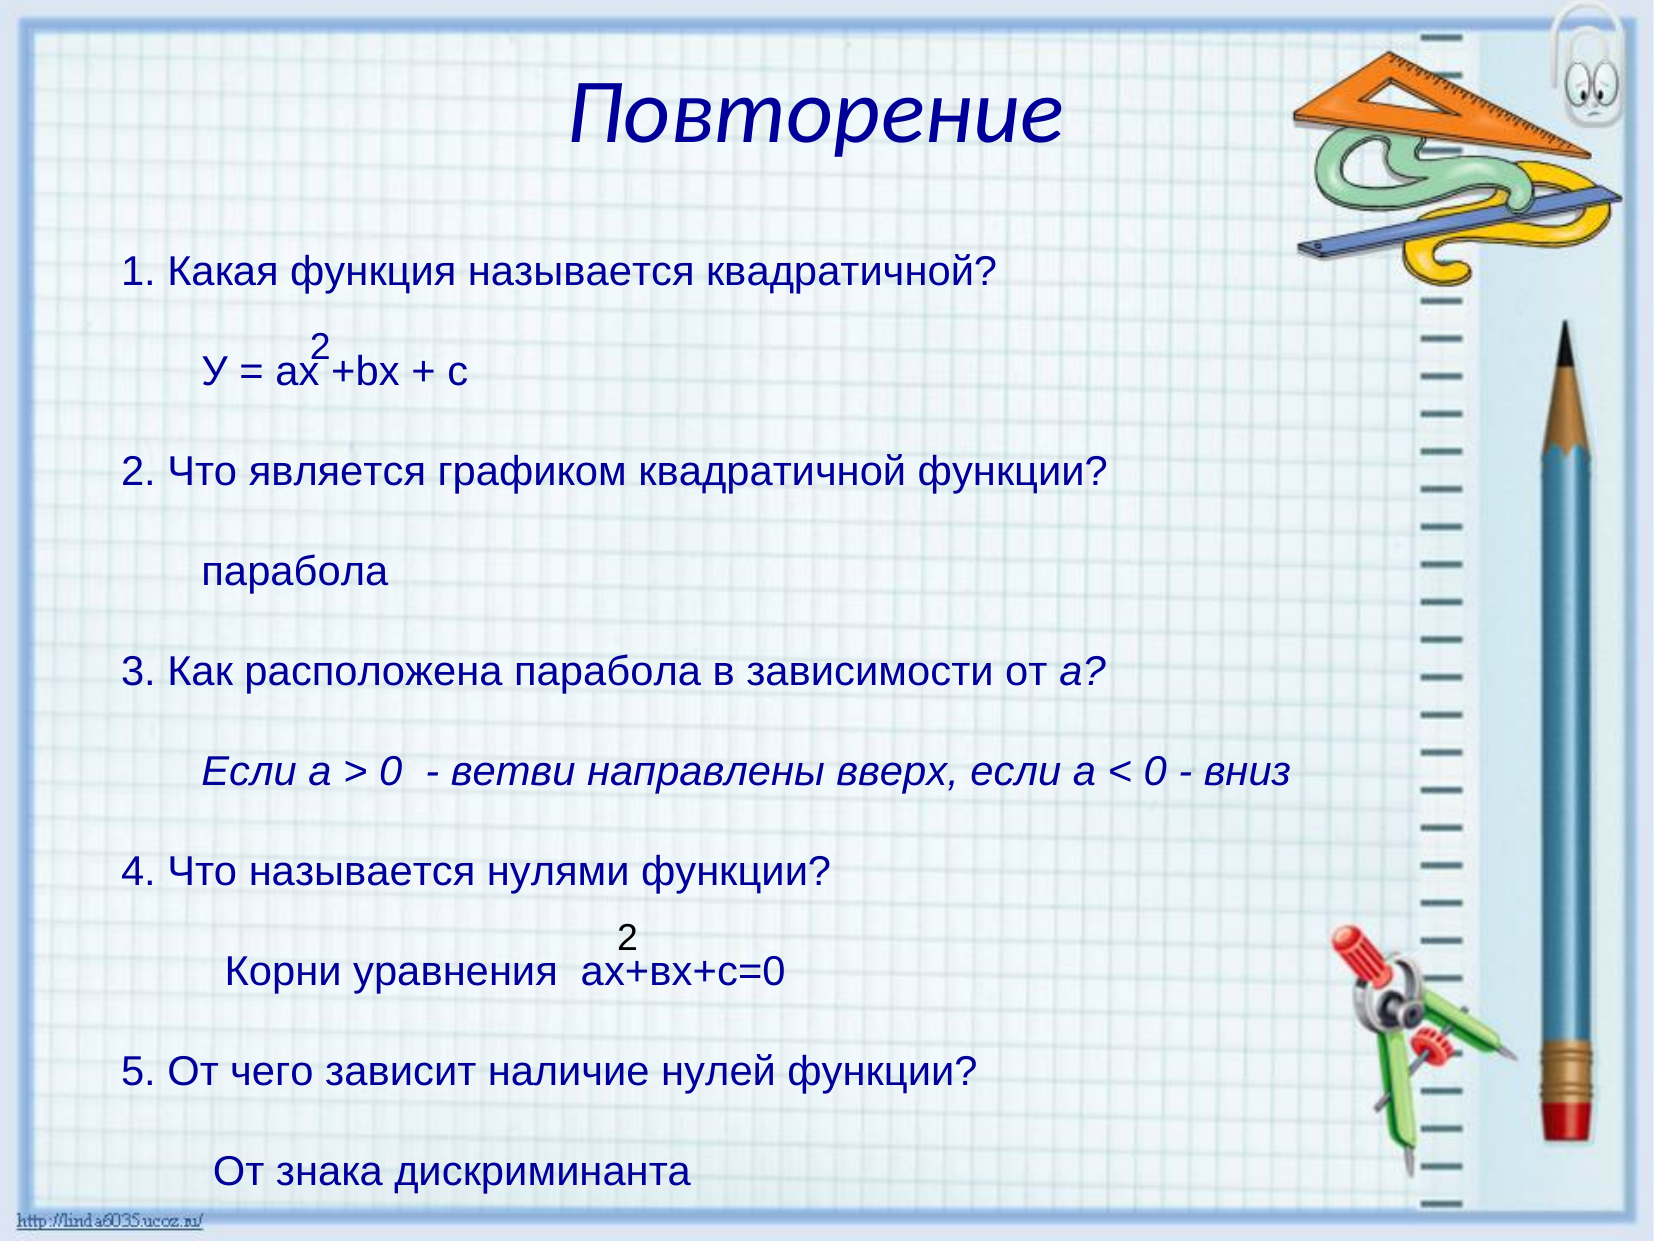

# Повторение
1. Какая функция называется квадратичной?
 У = ах +bx + c
2. Что является графиком квадратичной функции?
 парабола
3. Как расположена парабола в зависимости от а?
 Если а > 0 - ветви направлены вверх, если а < 0 - вниз
4. Что называется нулями функции?
 Корни уравнения ах+вх+с=0
5. От чего зависит наличие нулей функции?
 От знака дискриминанта
2
2